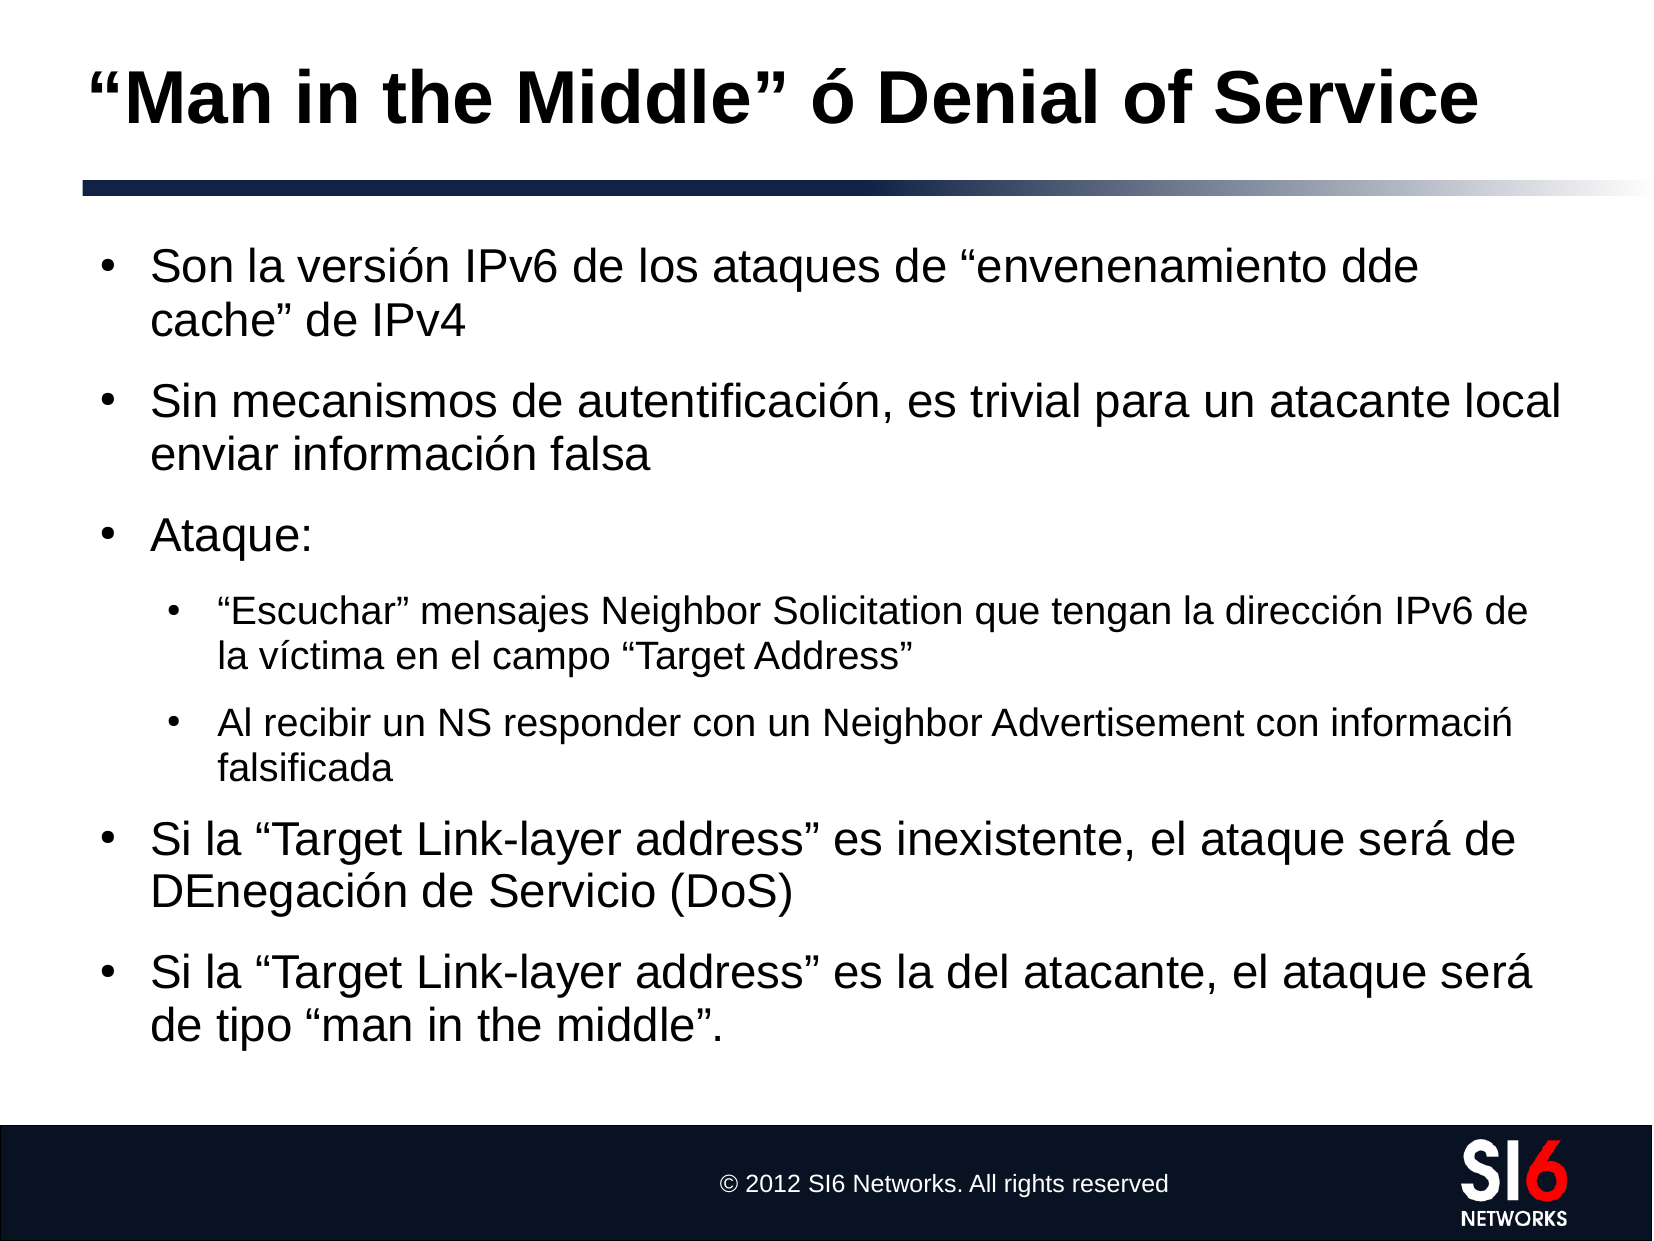

# “Man in the Middle” ó Denial of Service
Son la versión IPv6 de los ataques de “envenenamiento dde cache” de IPv4
Sin mecanismos de autentificación, es trivial para un atacante local enviar información falsa
Ataque:
“Escuchar” mensajes Neighbor Solicitation que tengan la dirección IPv6 de la víctima en el campo “Target Address”
Al recibir un NS responder con un Neighbor Advertisement con informaciń falsificada
Si la “Target Link-layer address” es inexistente, el ataque será de DEnegación de Servicio (DoS)
Si la “Target Link-layer address” es la del atacante, el ataque será de tipo “man in the middle”.